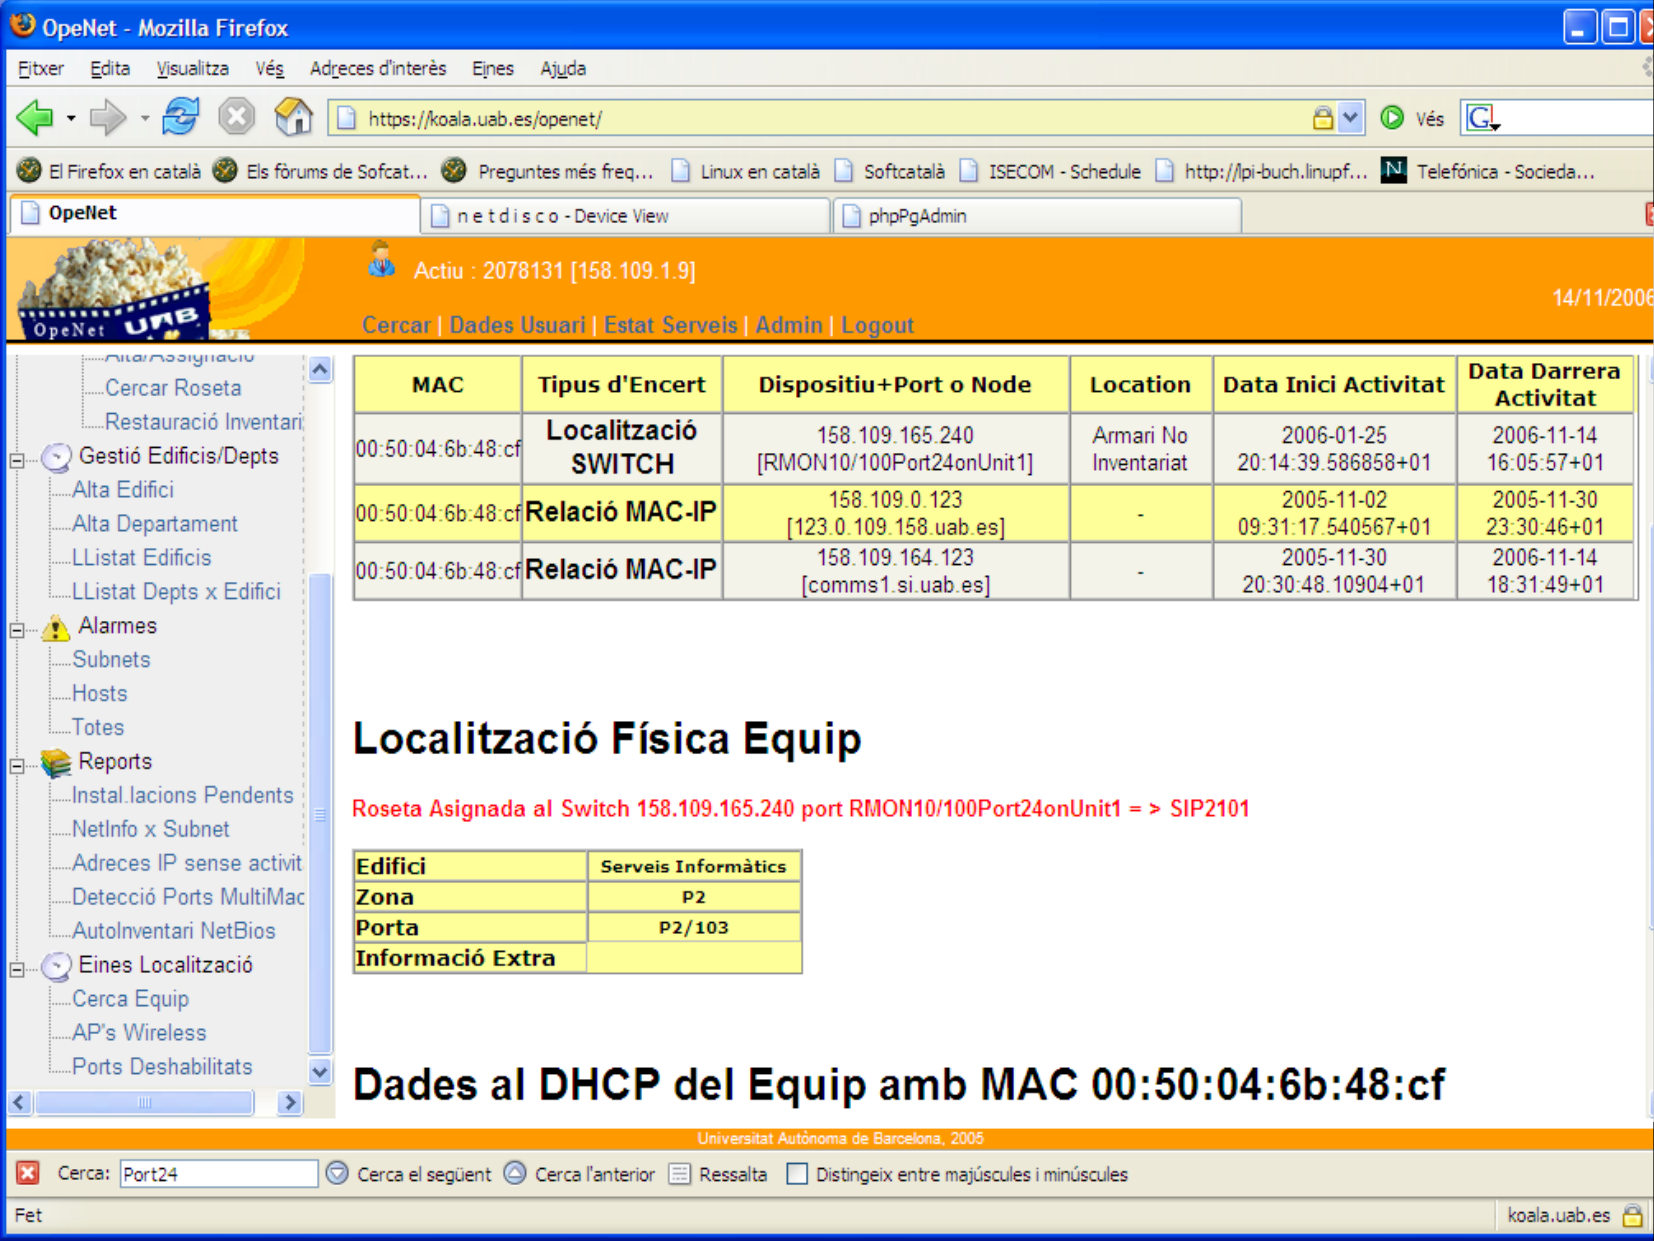

# Consola de Gestión
 Solución -> Objetivos Productos Desarrollo Propio Snapshot